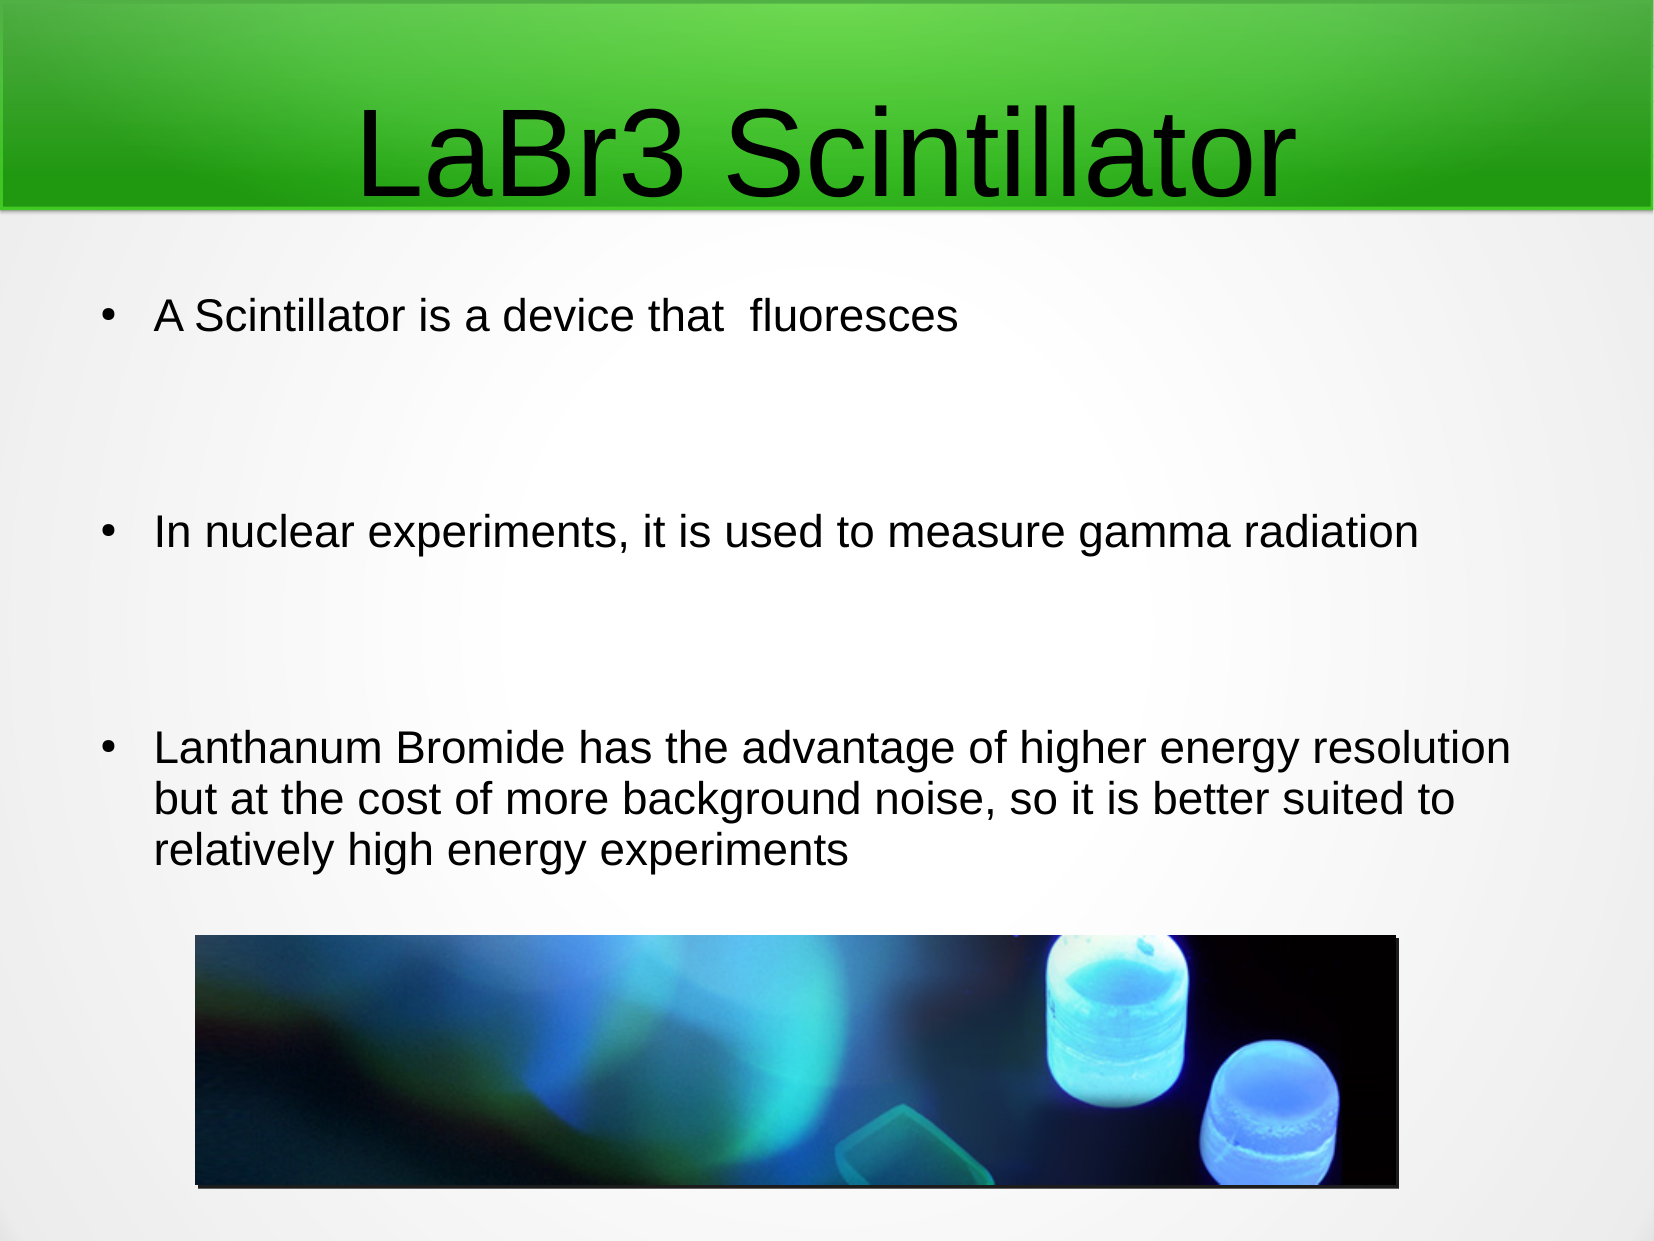

# LaBr3 Scintillator
A Scintillator is a device that fluoresces
In nuclear experiments, it is used to measure gamma radiation
Lanthanum Bromide has the advantage of higher energy resolution but at the cost of more background noise, so it is better suited to relatively high energy experiments